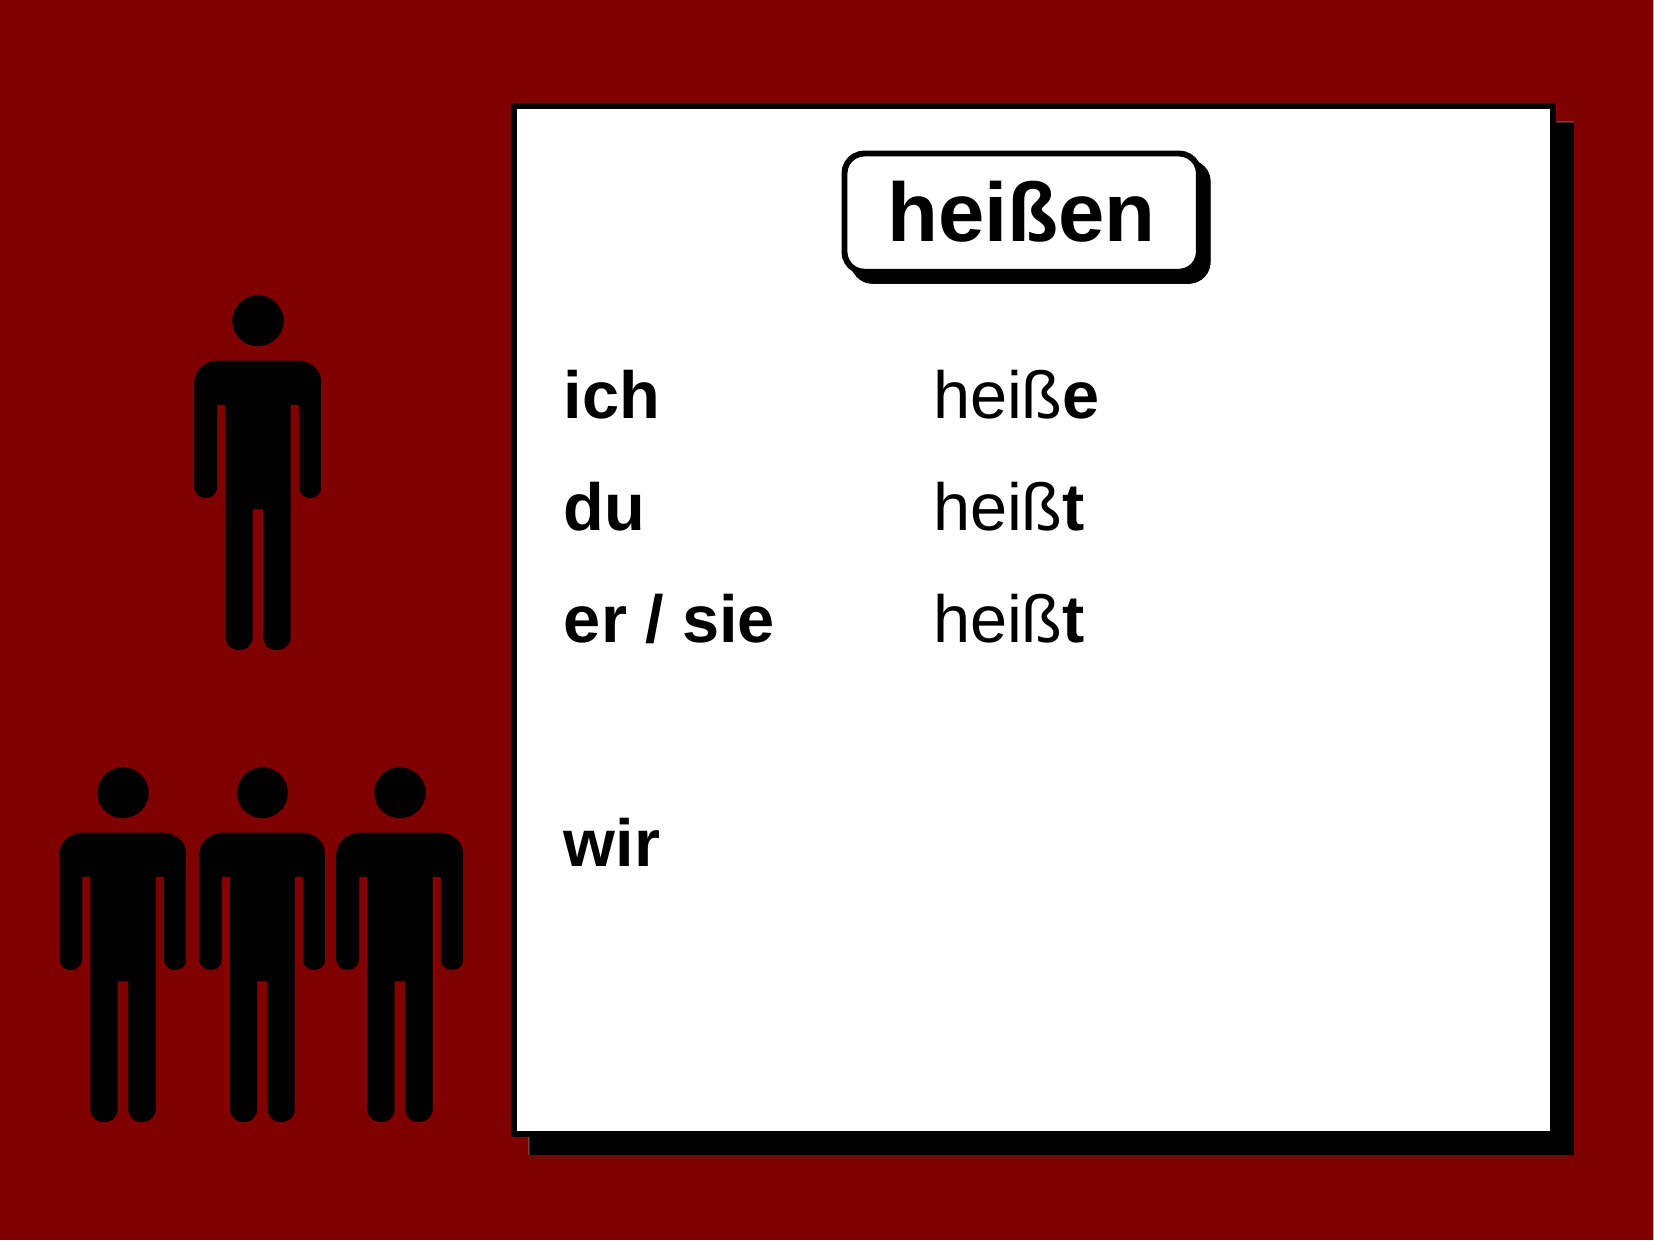

heißen
ich				heiße
du				heißt
er / sie			heißt
wir